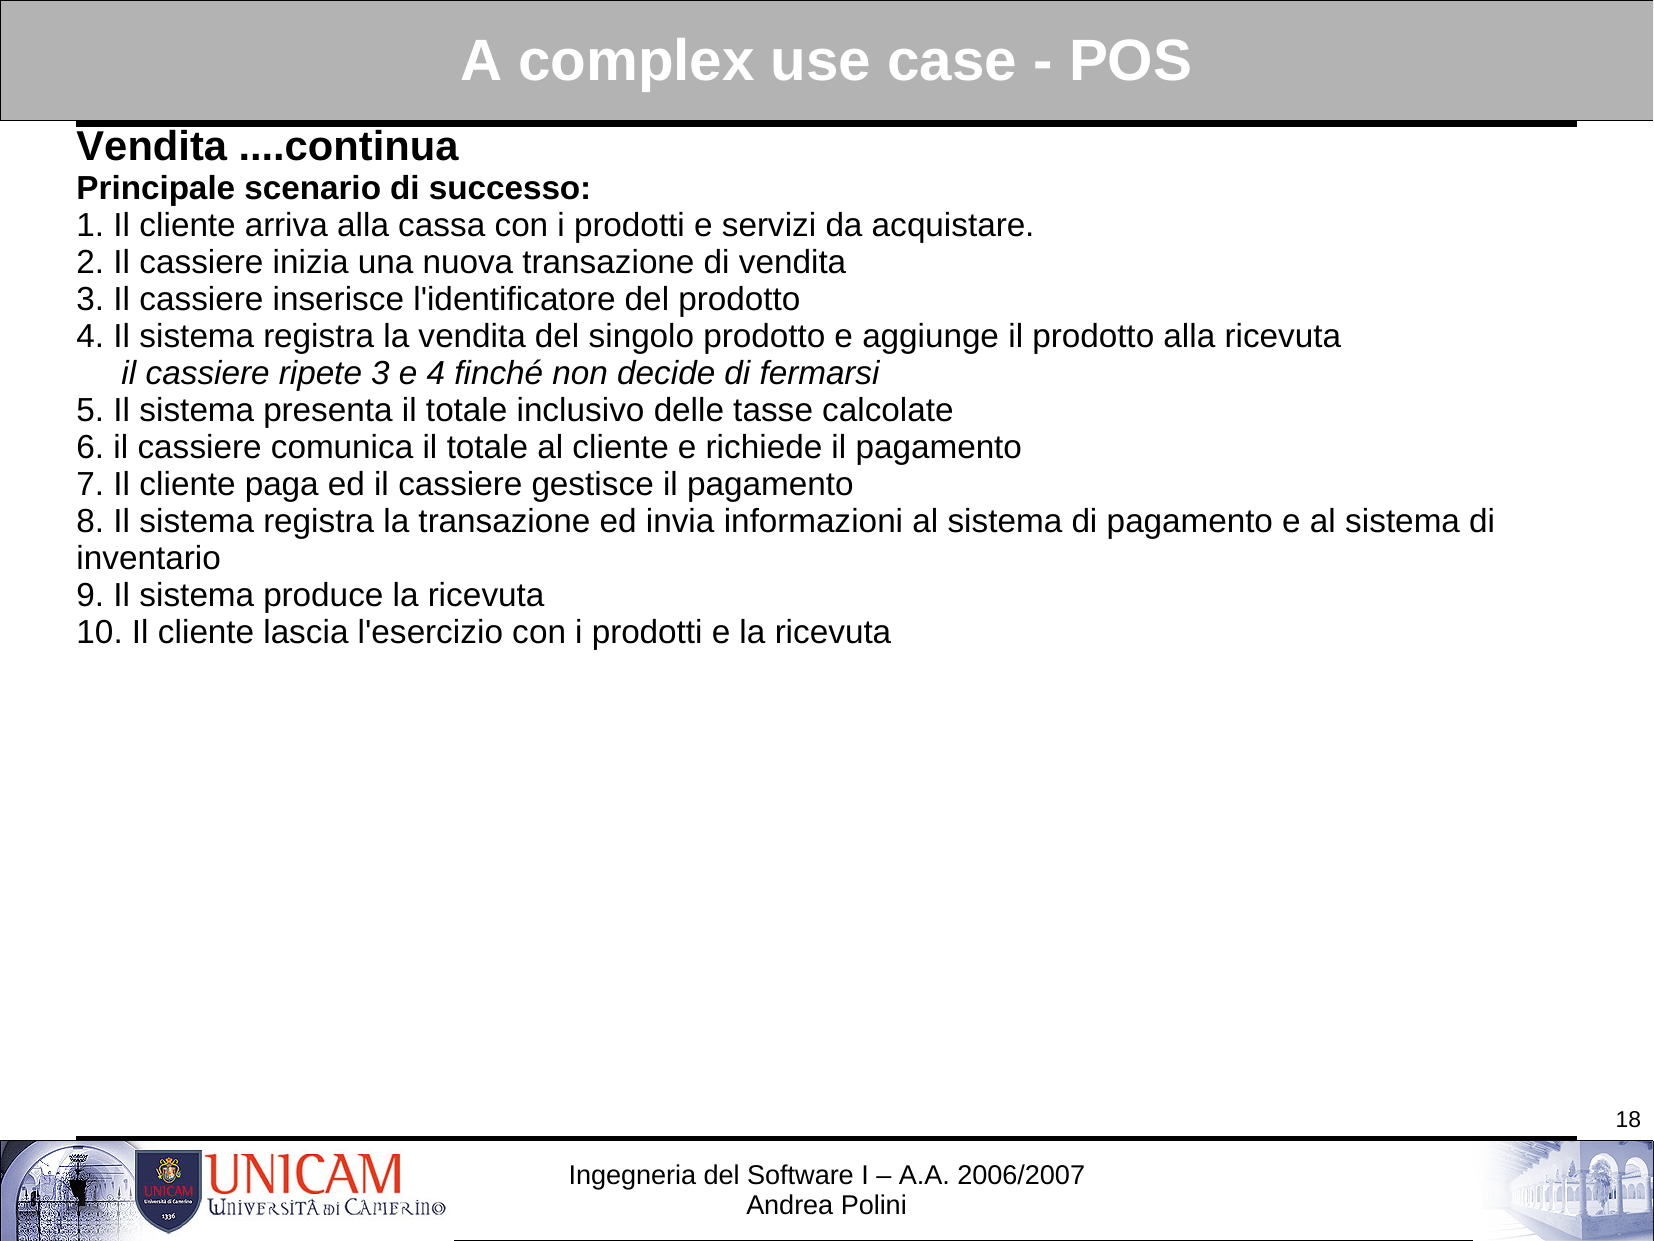

# A complex use case - POS
Vendita ....continua
Principale scenario di successo:
1. Il cliente arriva alla cassa con i prodotti e servizi da acquistare.
2. Il cassiere inizia una nuova transazione di vendita
3. Il cassiere inserisce l'identificatore del prodotto
4. Il sistema registra la vendita del singolo prodotto e aggiunge il prodotto alla ricevuta
il cassiere ripete 3 e 4 finché non decide di fermarsi
5. Il sistema presenta il totale inclusivo delle tasse calcolate
6. il cassiere comunica il totale al cliente e richiede il pagamento
7. Il cliente paga ed il cassiere gestisce il pagamento
8. Il sistema registra la transazione ed invia informazioni al sistema di pagamento e al sistema di inventario
9. Il sistema produce la ricevuta
10. Il cliente lascia l'esercizio con i prodotti e la ricevuta
18